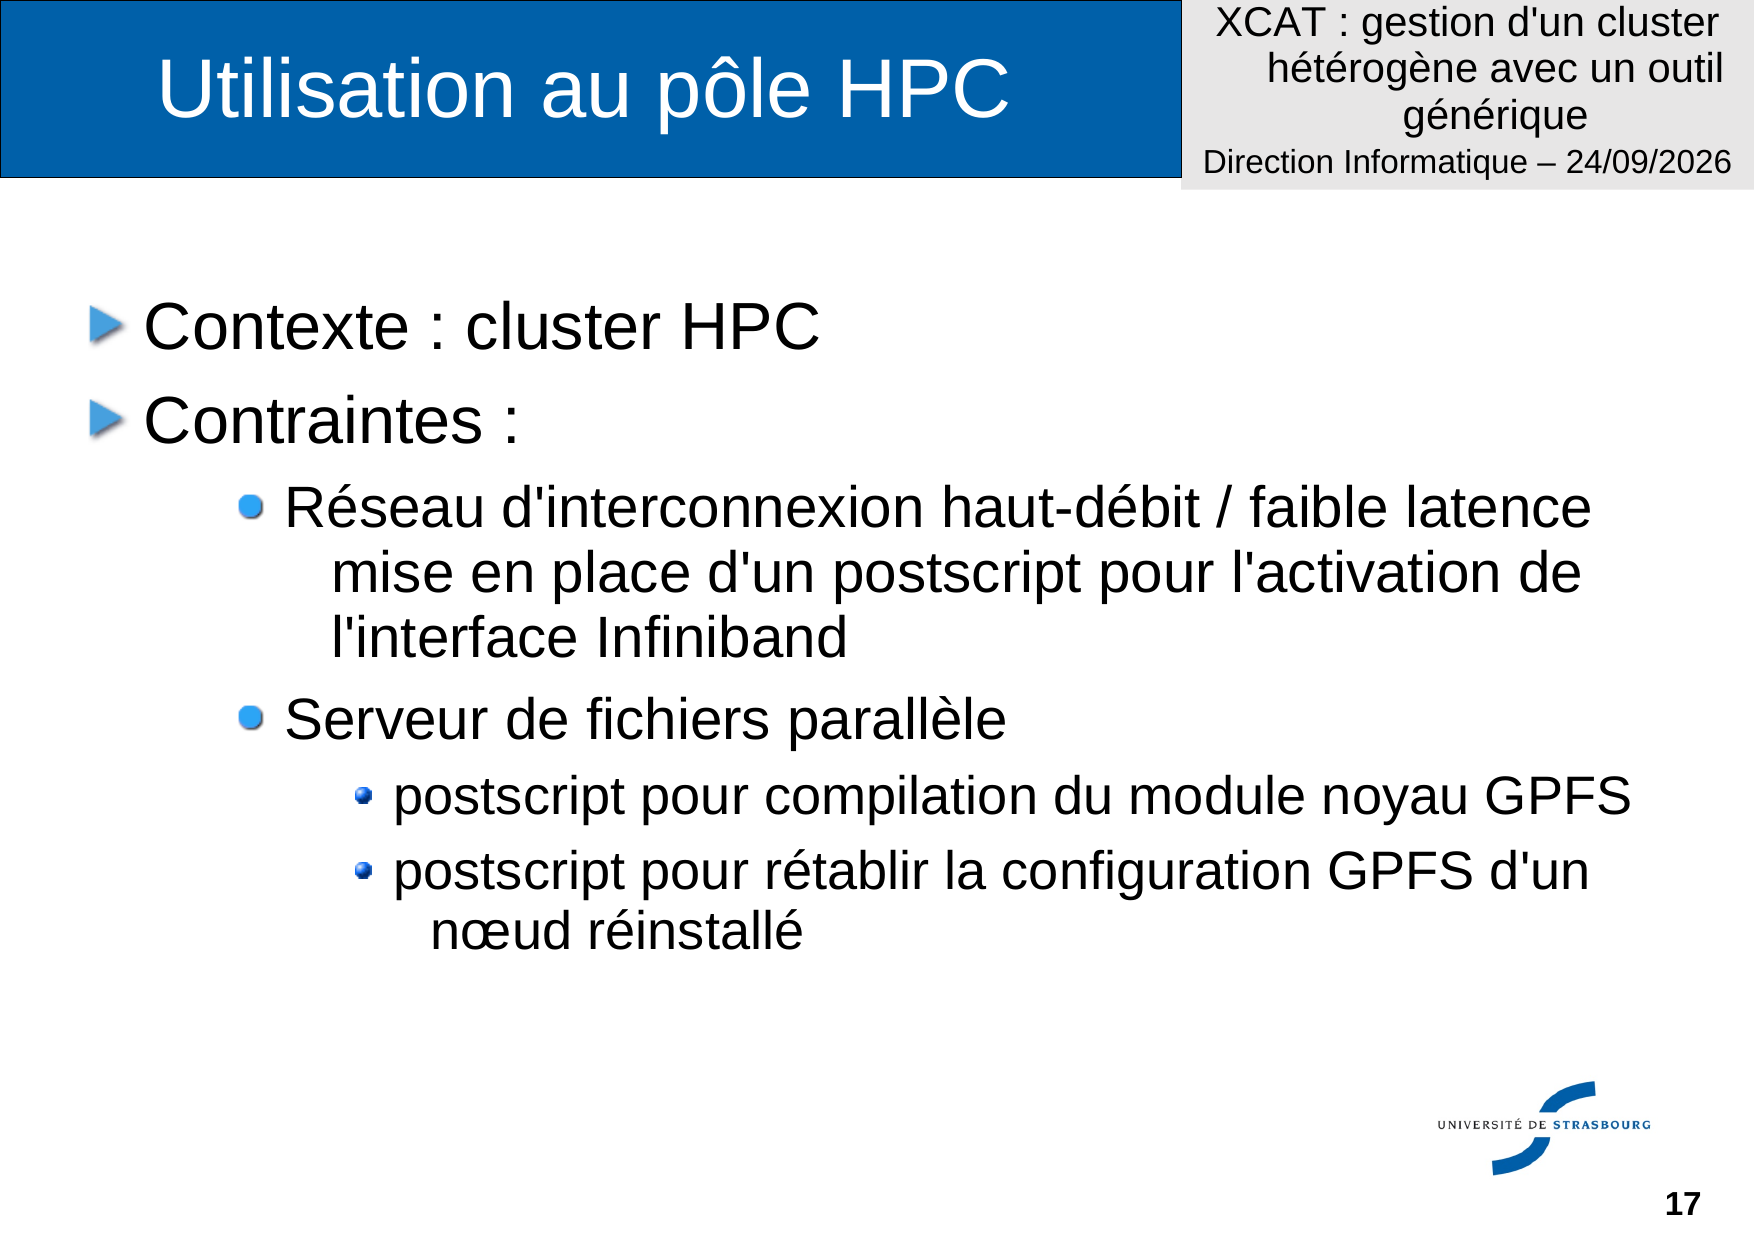

# Utilisation au pôle HPC
Contexte : cluster HPC
Contraintes :
Réseau d'interconnexion haut-débit / faible latence
mise en place d'un postscript pour l'activation de l'interface Infiniband
Serveur de fichiers parallèle
postscript pour compilation du module noyau GPFS
postscript pour rétablir la configuration GPFS d'un nœud réinstallé
17